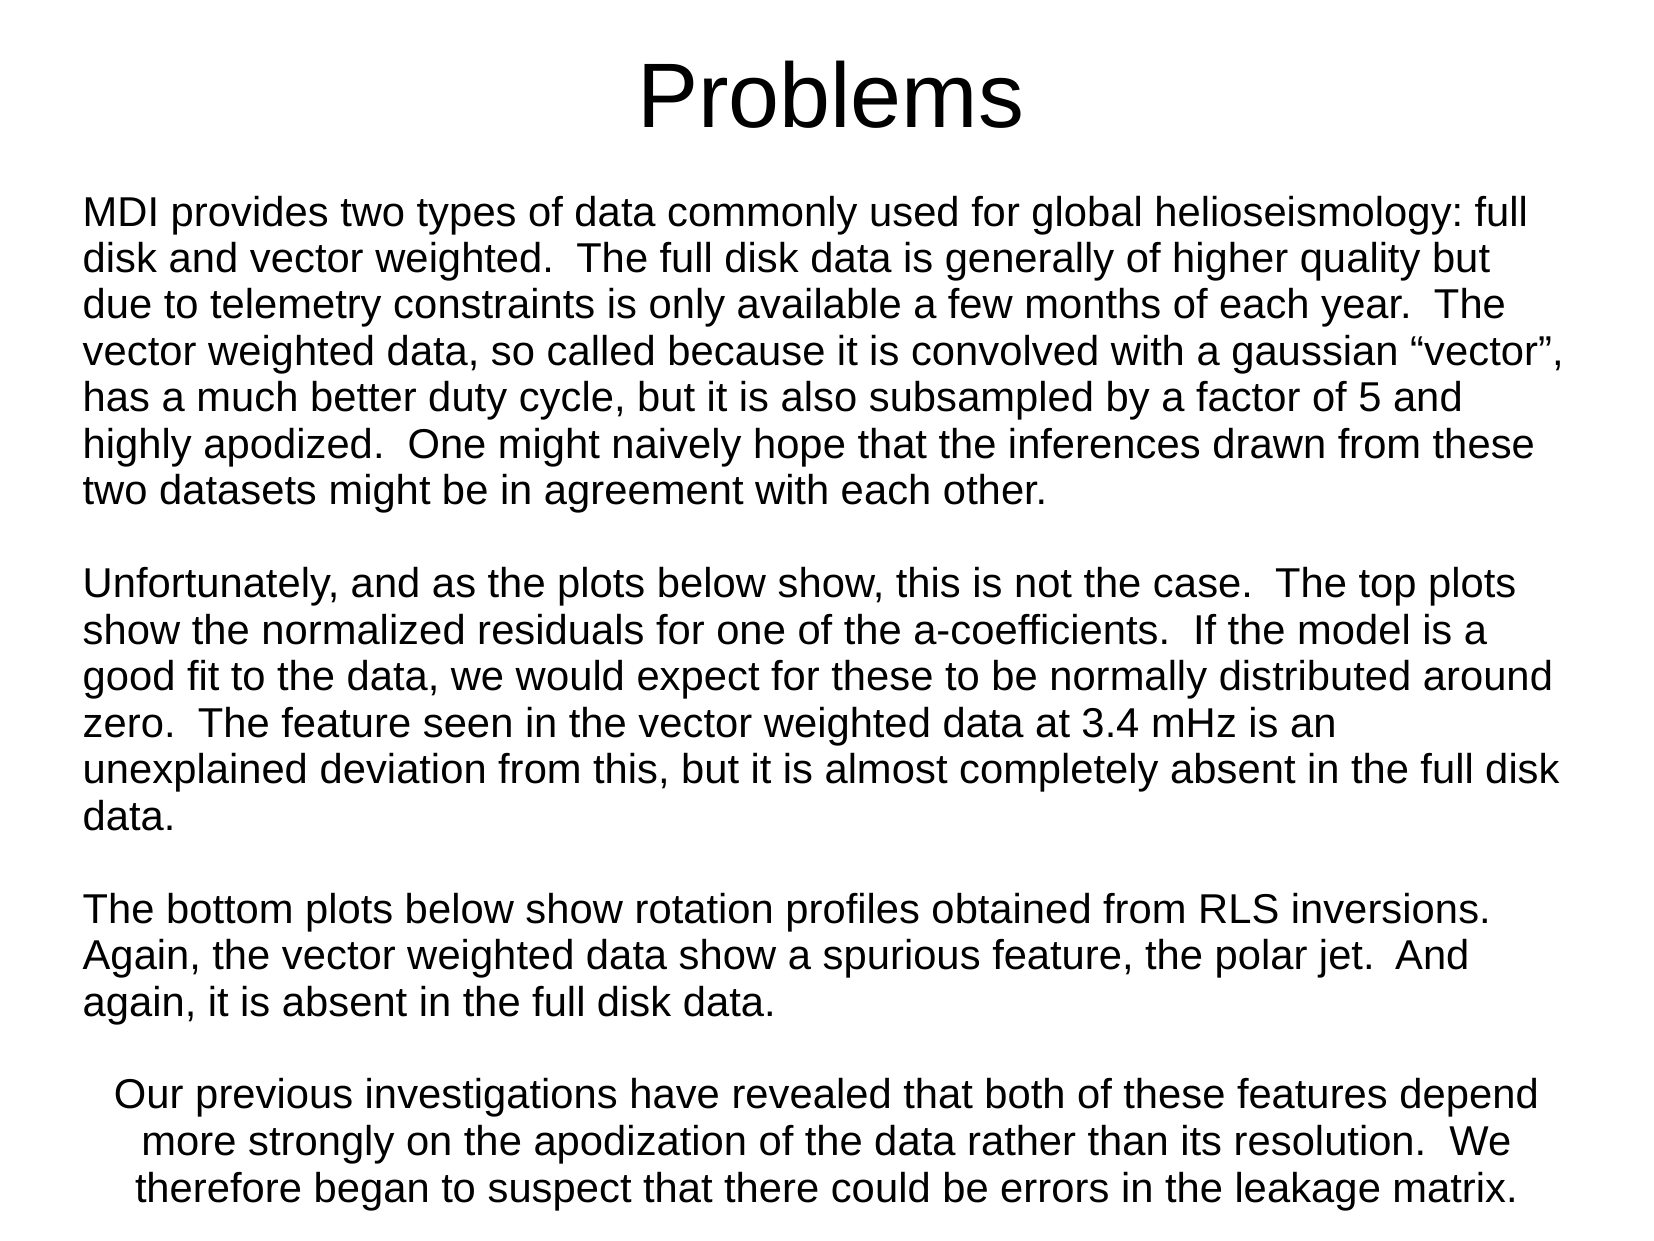

# Problems
MDI provides two types of data commonly used for global helioseismology: full disk and vector weighted. The full disk data is generally of higher quality but due to telemetry constraints is only available a few months of each year. The vector weighted data, so called because it is convolved with a gaussian “vector”, has a much better duty cycle, but it is also subsampled by a factor of 5 and highly apodized. One might naively hope that the inferences drawn from these two datasets might be in agreement with each other.
Unfortunately, and as the plots below show, this is not the case. The top plots show the normalized residuals for one of the a-coefficients. If the model is a good fit to the data, we would expect for these to be normally distributed around zero. The feature seen in the vector weighted data at 3.4 mHz is an unexplained deviation from this, but it is almost completely absent in the full disk data.
The bottom plots below show rotation profiles obtained from RLS inversions. Again, the vector weighted data show a spurious feature, the polar jet. And again, it is absent in the full disk data.
Our previous investigations have revealed that both of these features depend more strongly on the apodization of the data rather than its resolution. We therefore began to suspect that there could be errors in the leakage matrix.